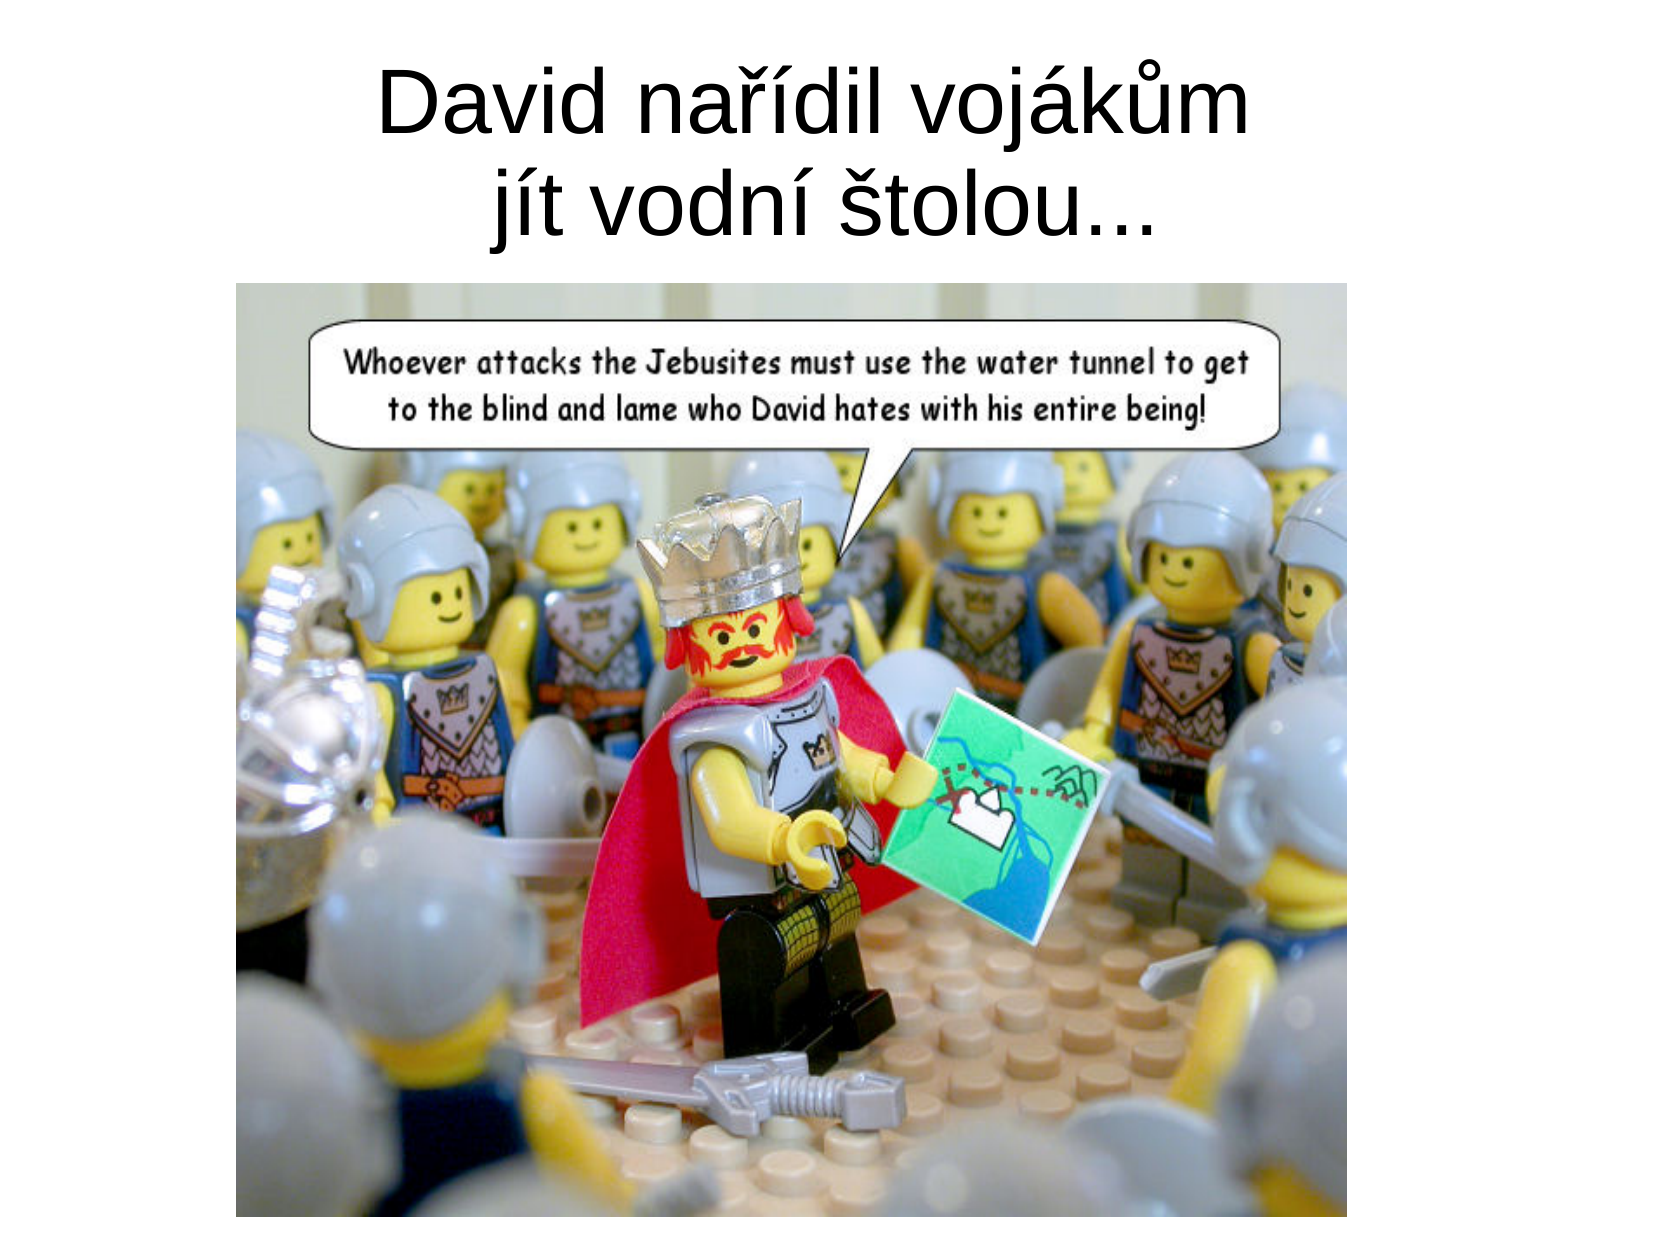

# David nařídil vojákům jít vodní štolou...